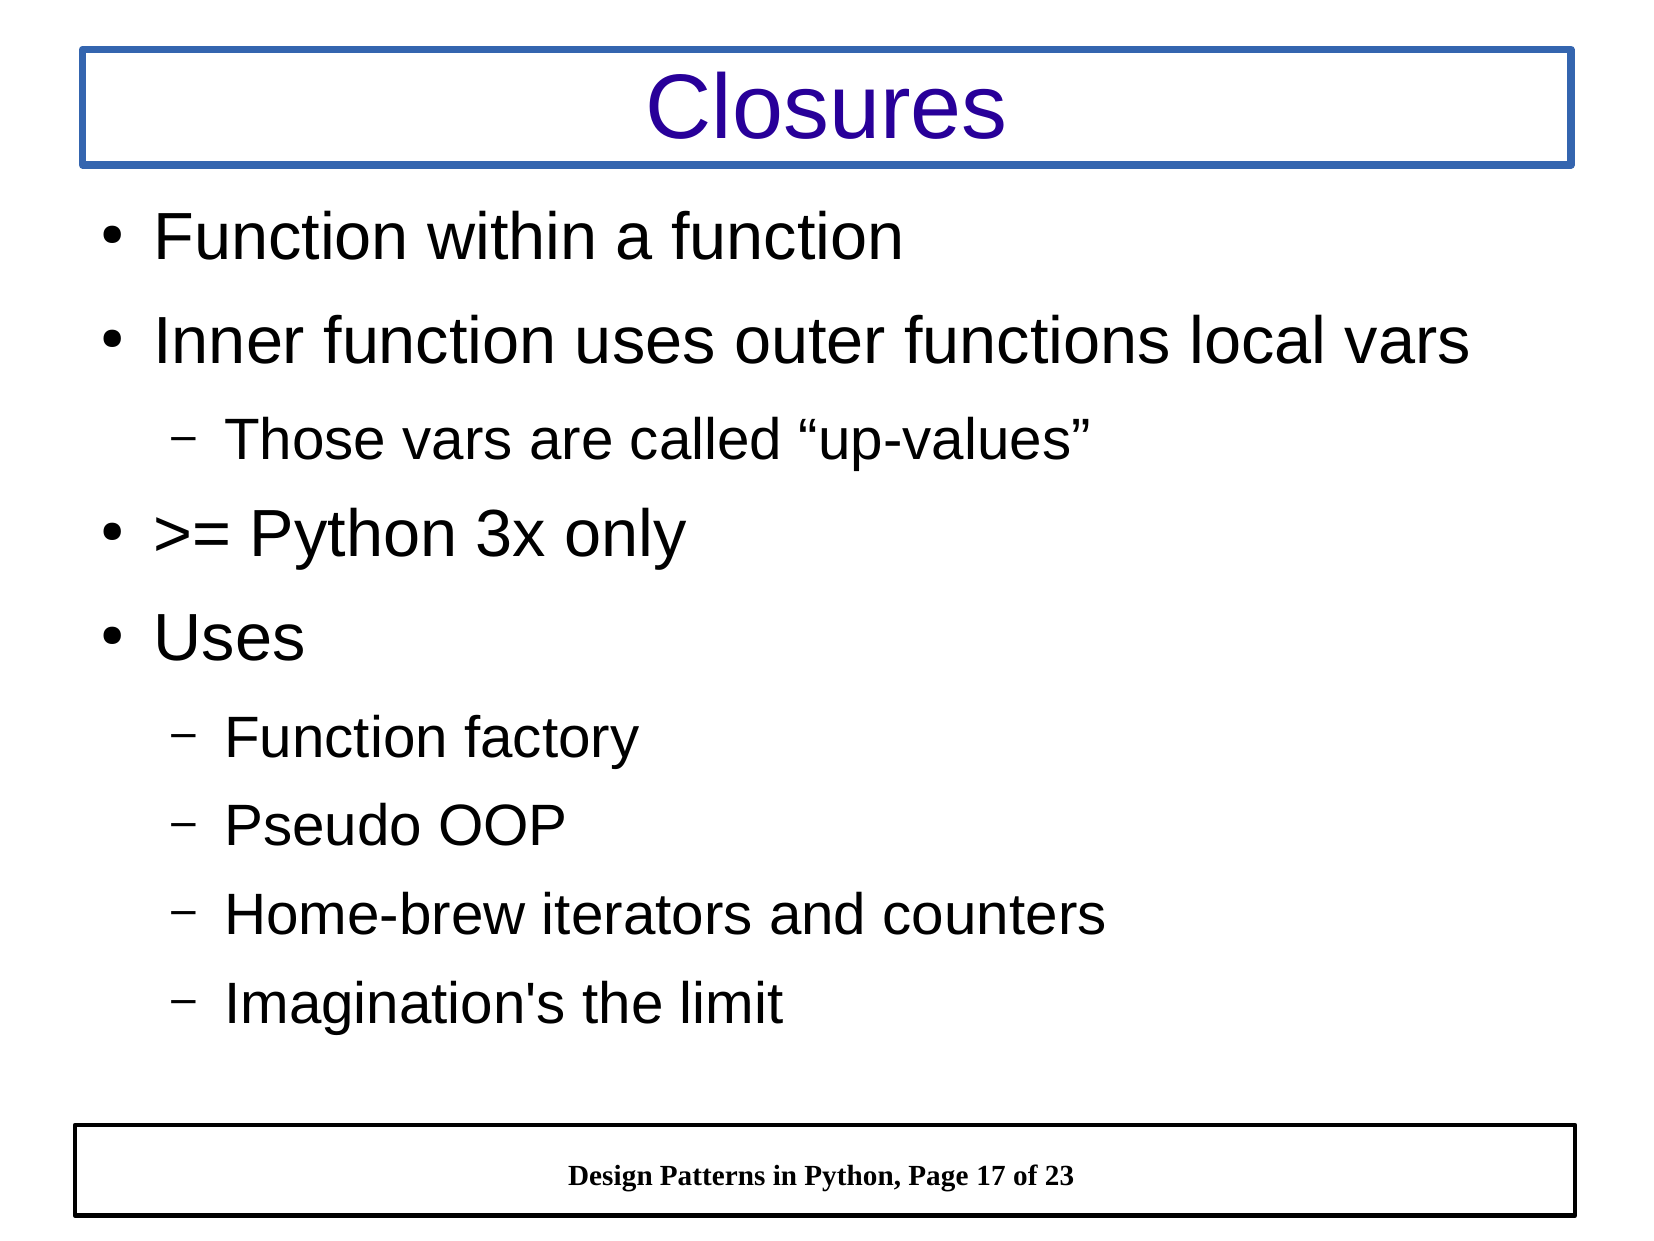

# Closures
Function within a function
Inner function uses outer functions local vars
Those vars are called “up-values”
>= Python 3x only
Uses
Function factory
Pseudo OOP
Home-brew iterators and counters
Imagination's the limit